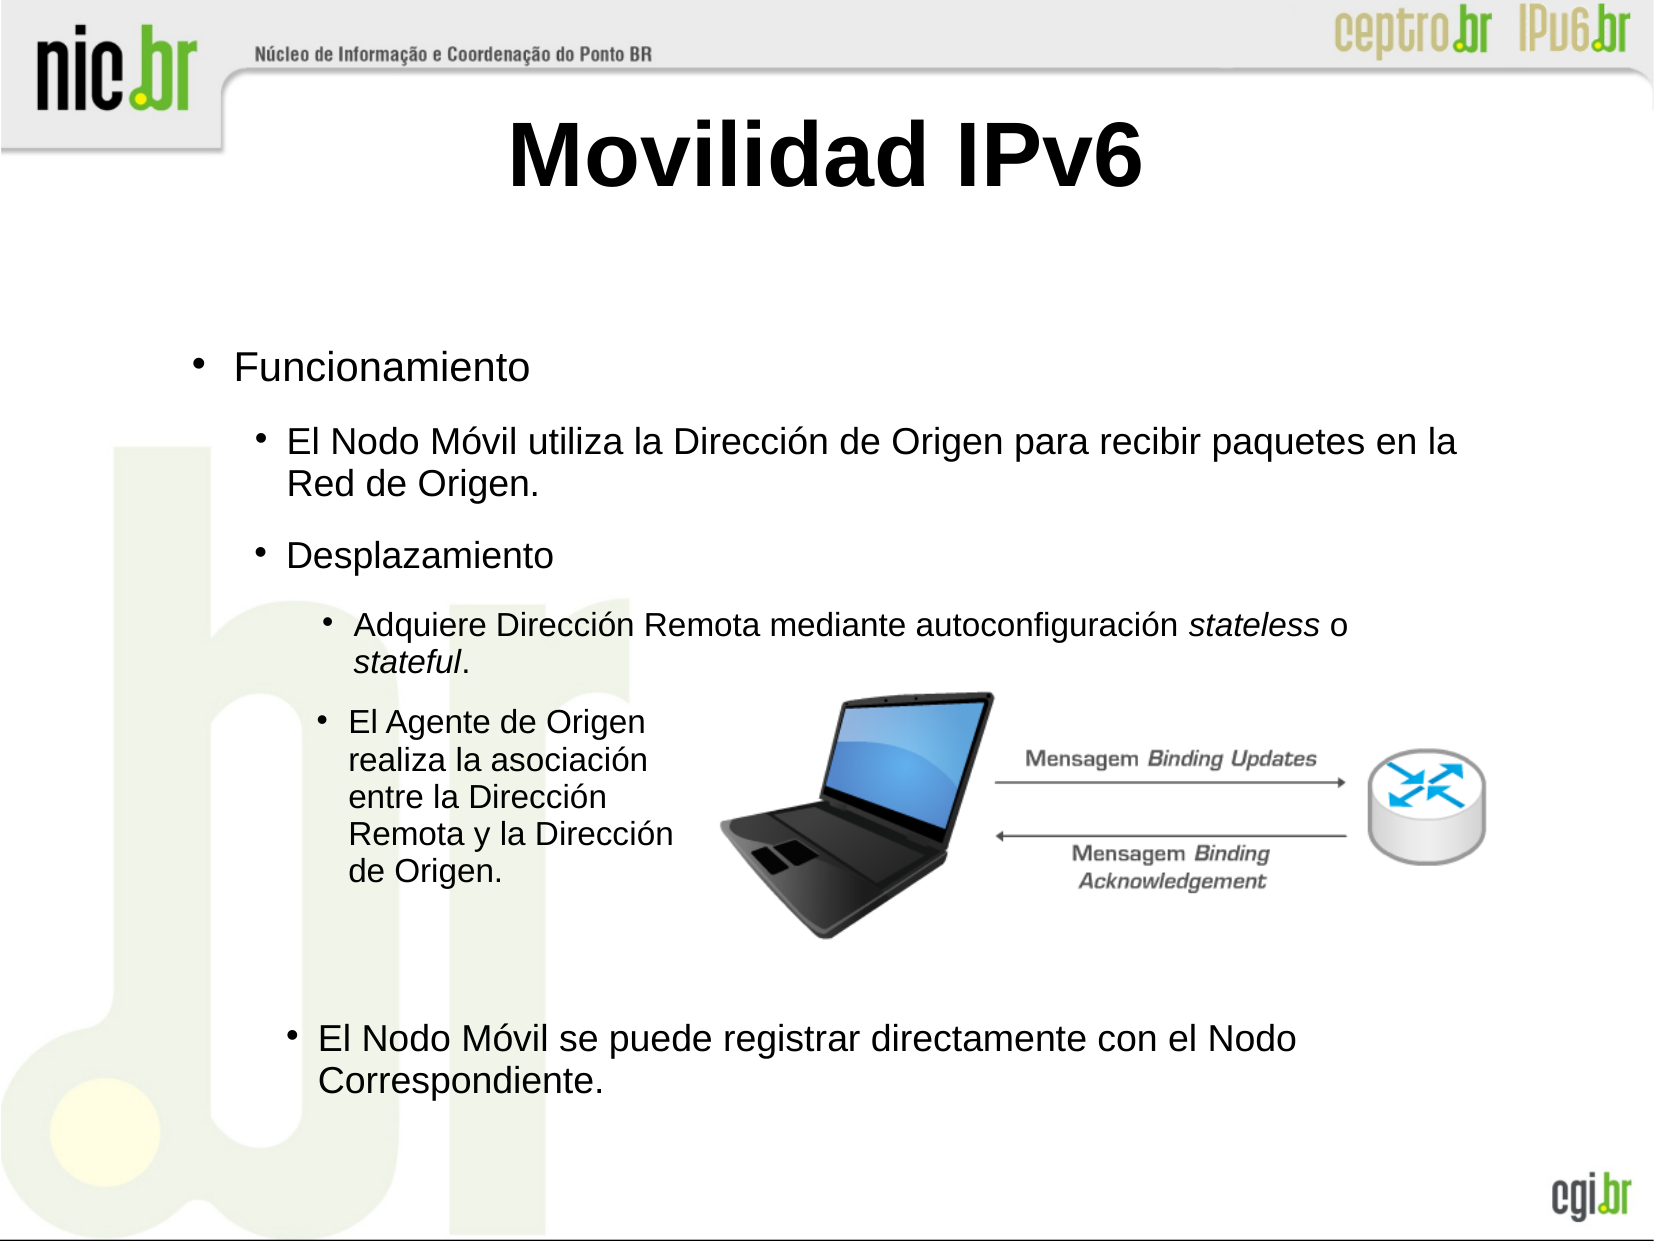

Movilidad IPv6
 Funcionamiento
El Nodo Móvil utiliza la Dirección de Origen para recibir paquetes en la Red de Origen.
Desplazamiento
Adquiere Dirección Remota mediante autoconfiguración stateless o stateful.
El Nodo Móvil se puede registrar directamente con el Nodo Correspondiente.
El Agente de Origen realiza la asociación entre la Dirección Remota y la Dirección de Origen.